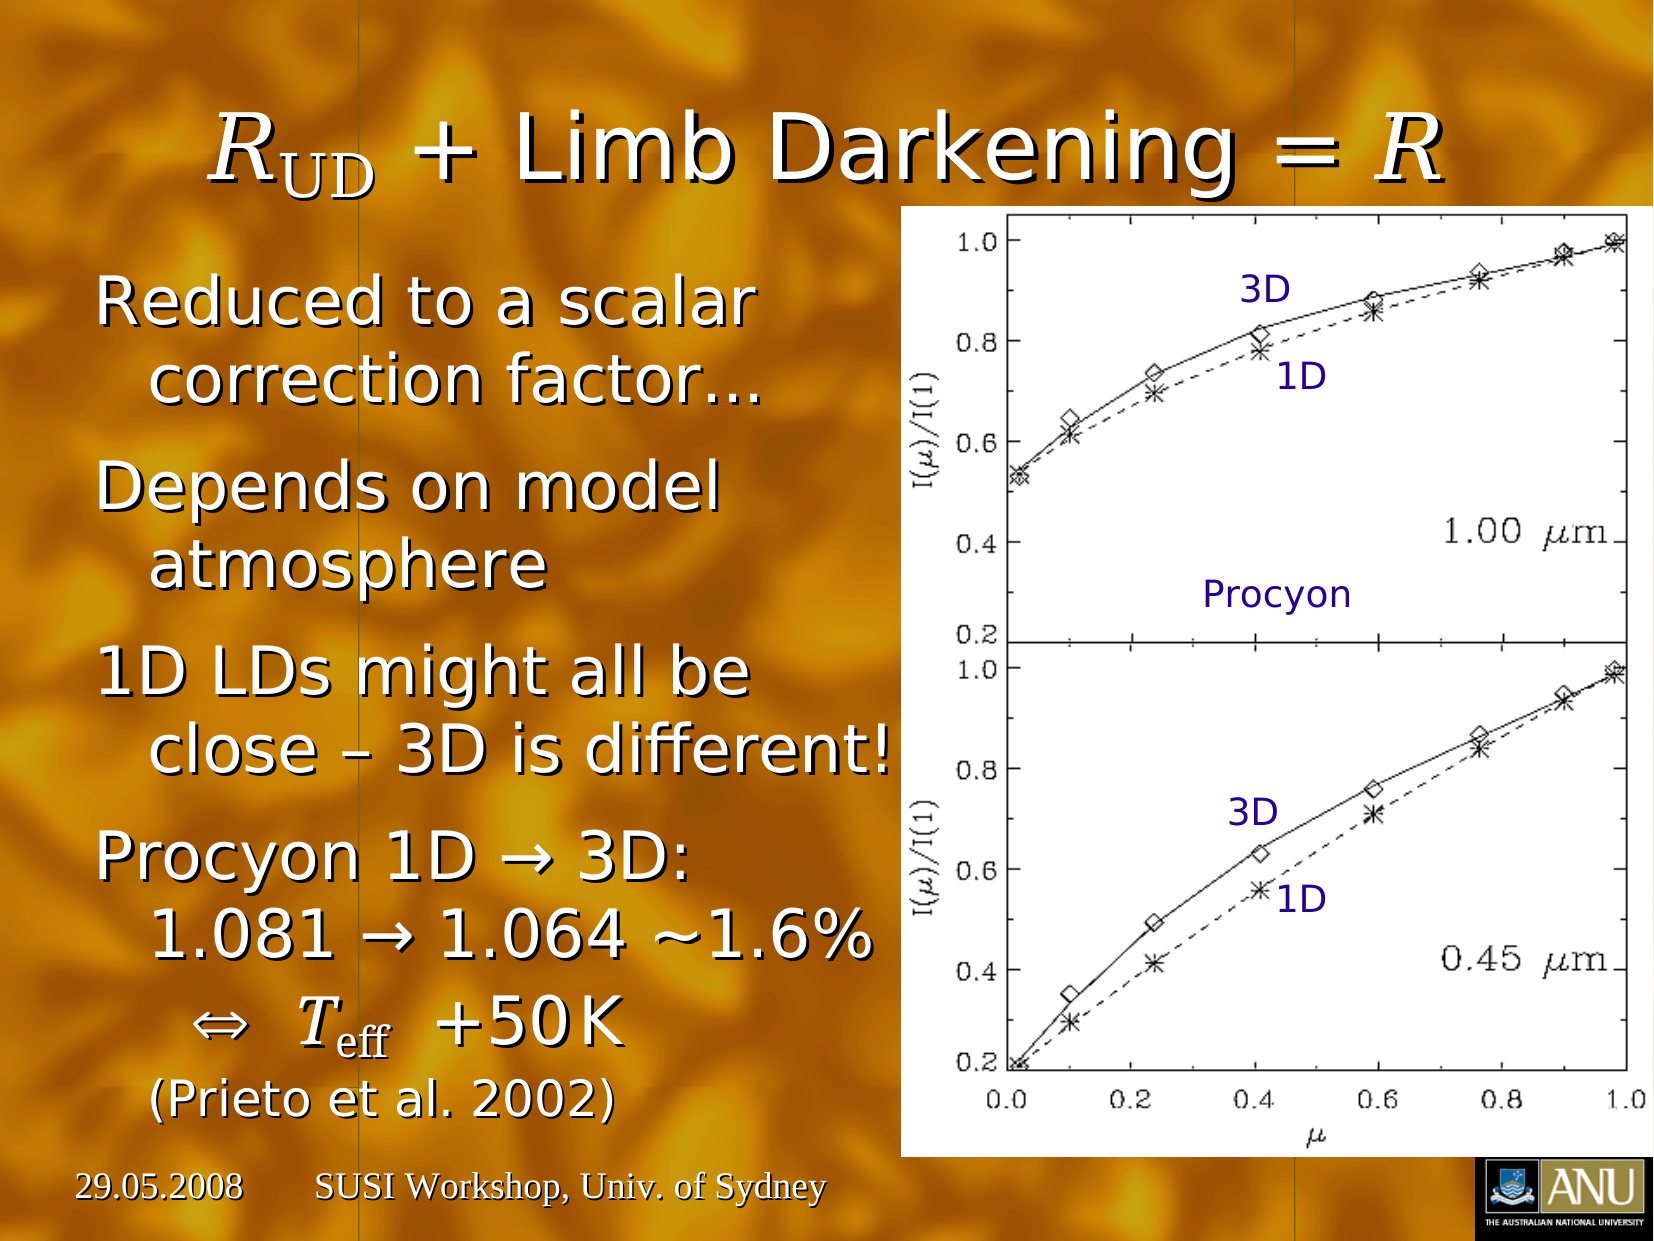

# RUD + Limb Darkening = R
3D
 1D
Procyon
3D
 1D
Reduced to a scalar correction factor...
Depends on model atmosphere
1D LDs might all be close – 3D is different!
Procyon 1D → 3D: 1.081 → 1.064 ~1.6% ⇔ Teff +50 K (Prieto et al. 2002)